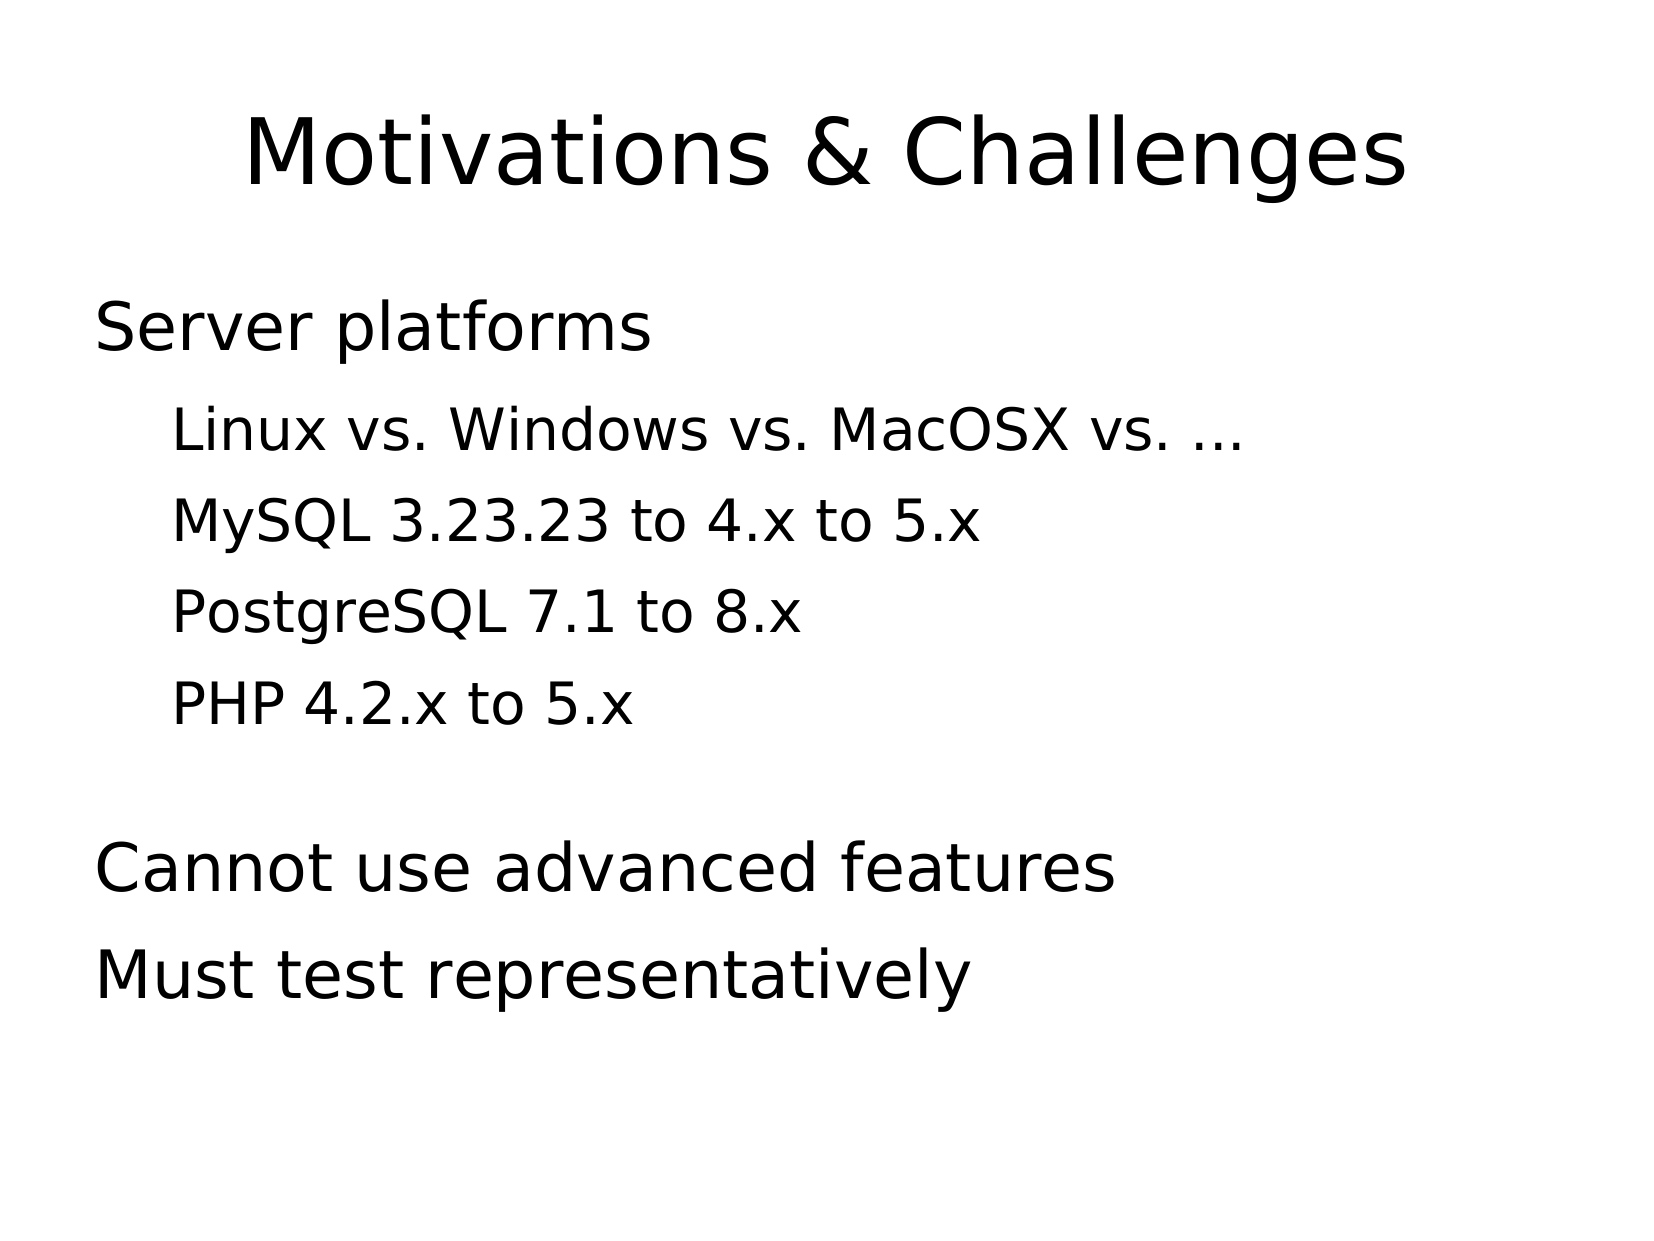

# Motivations & Challenges
Server platforms
Linux vs. Windows vs. MacOSX vs. ...
MySQL 3.23.23 to 4.x to 5.x
PostgreSQL 7.1 to 8.x
PHP 4.2.x to 5.x
Cannot use advanced features
Must test representatively